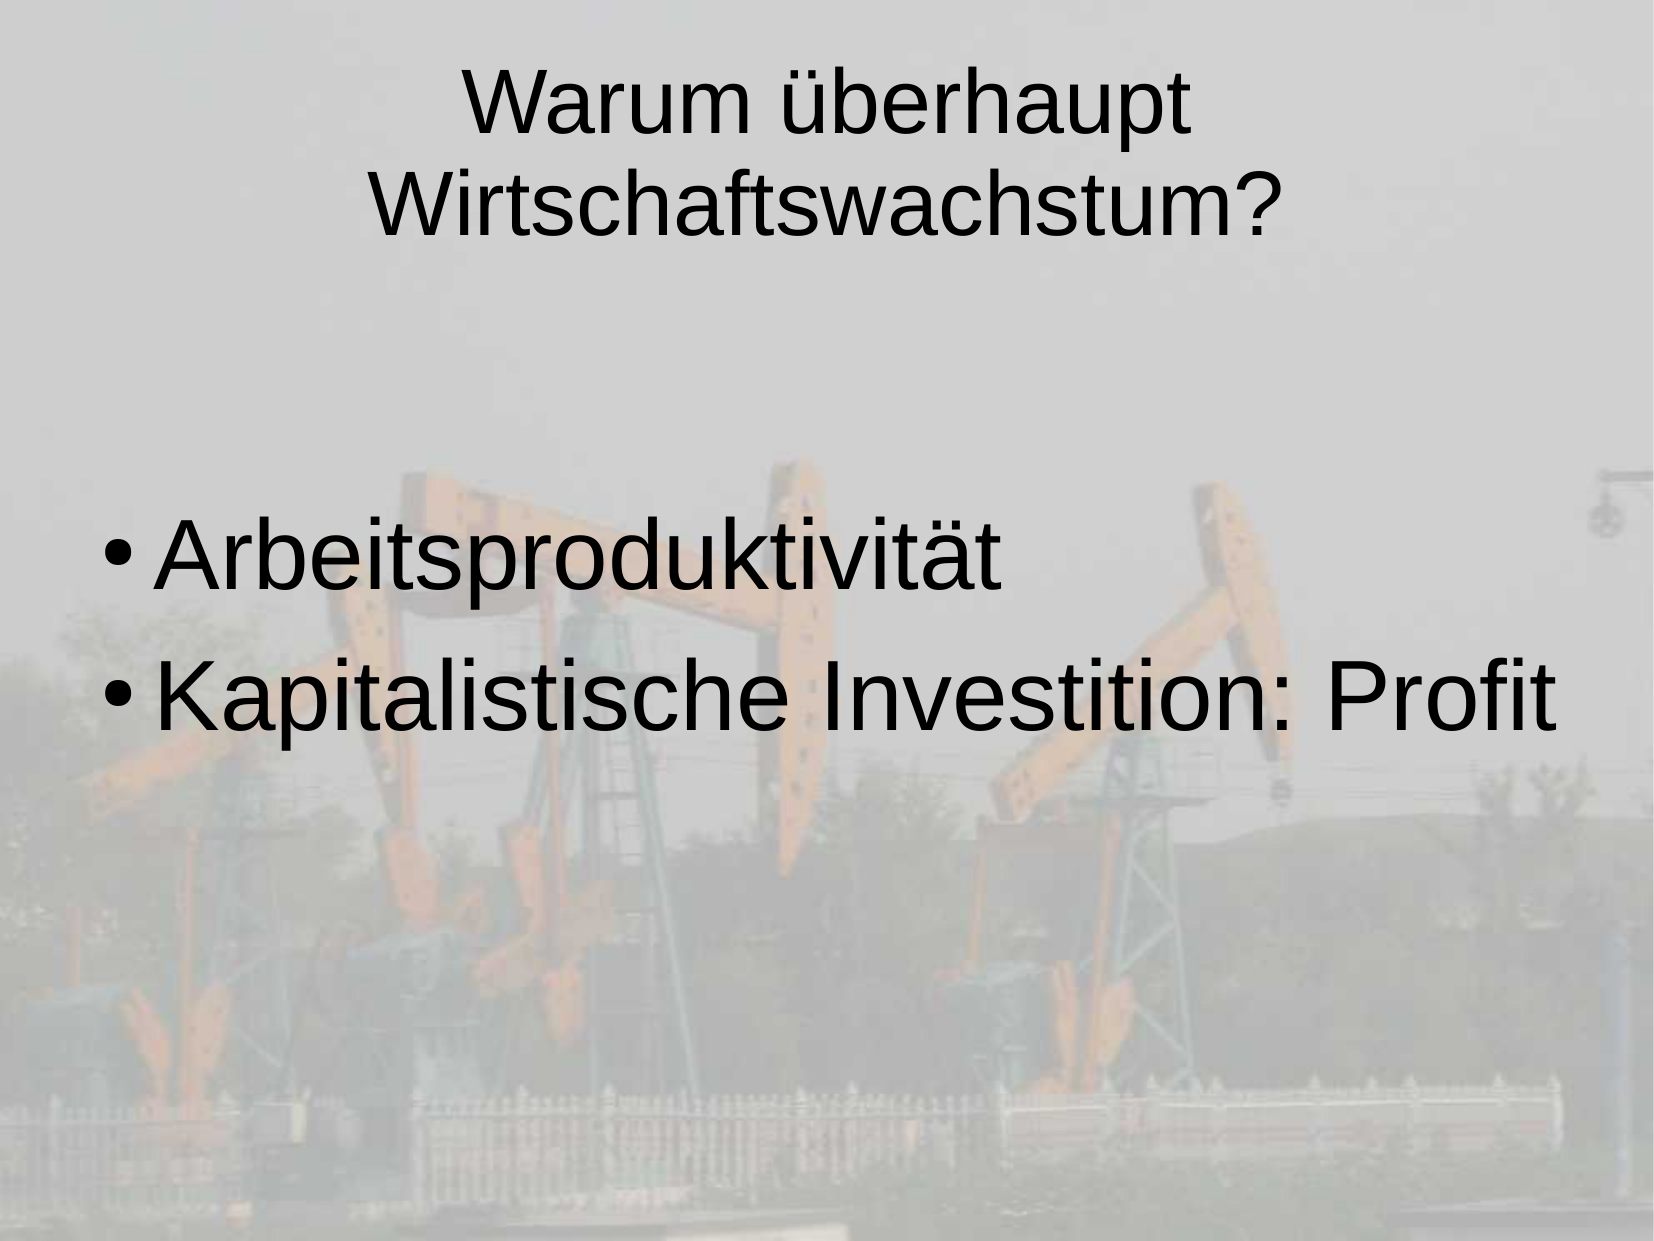

# Warum überhaupt Wirtschaftswachstum?
Arbeitsproduktivität
Kapitalistische Investition: Profit